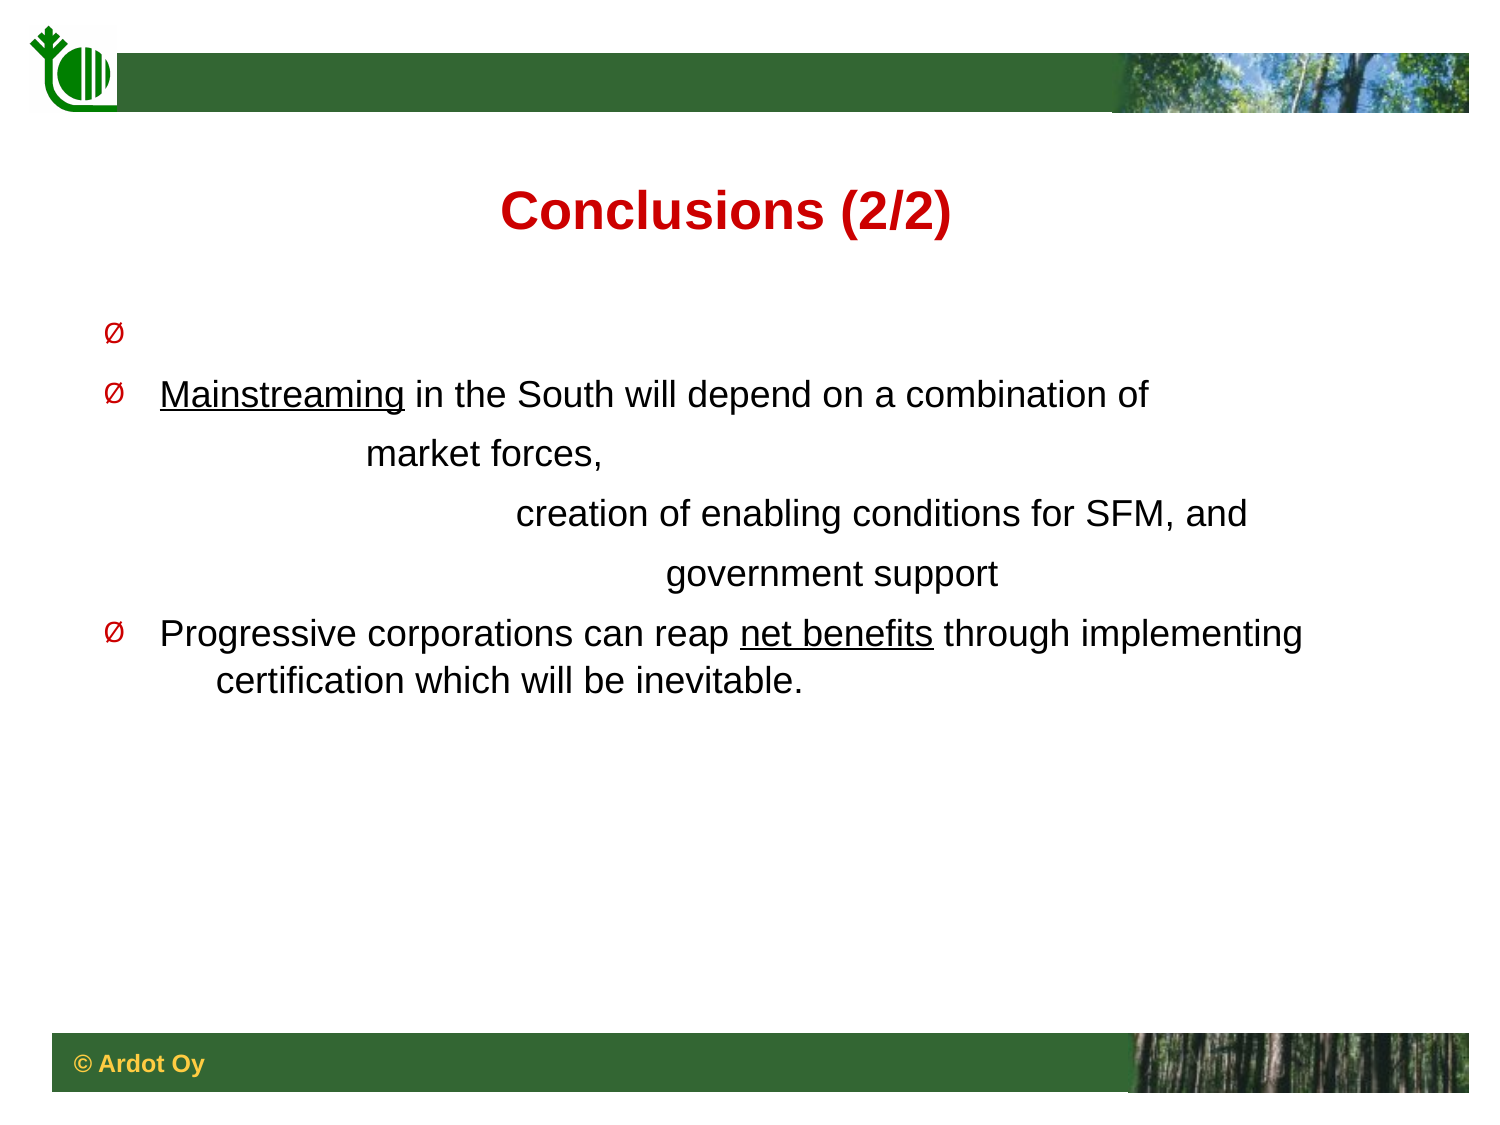

# Conclusions (2/2)
Mainstreaming in the South will depend on a combination of
market forces,
creation of enabling conditions for SFM, and
government support
Progressive corporations can reap net benefits through implementing certification which will be inevitable.